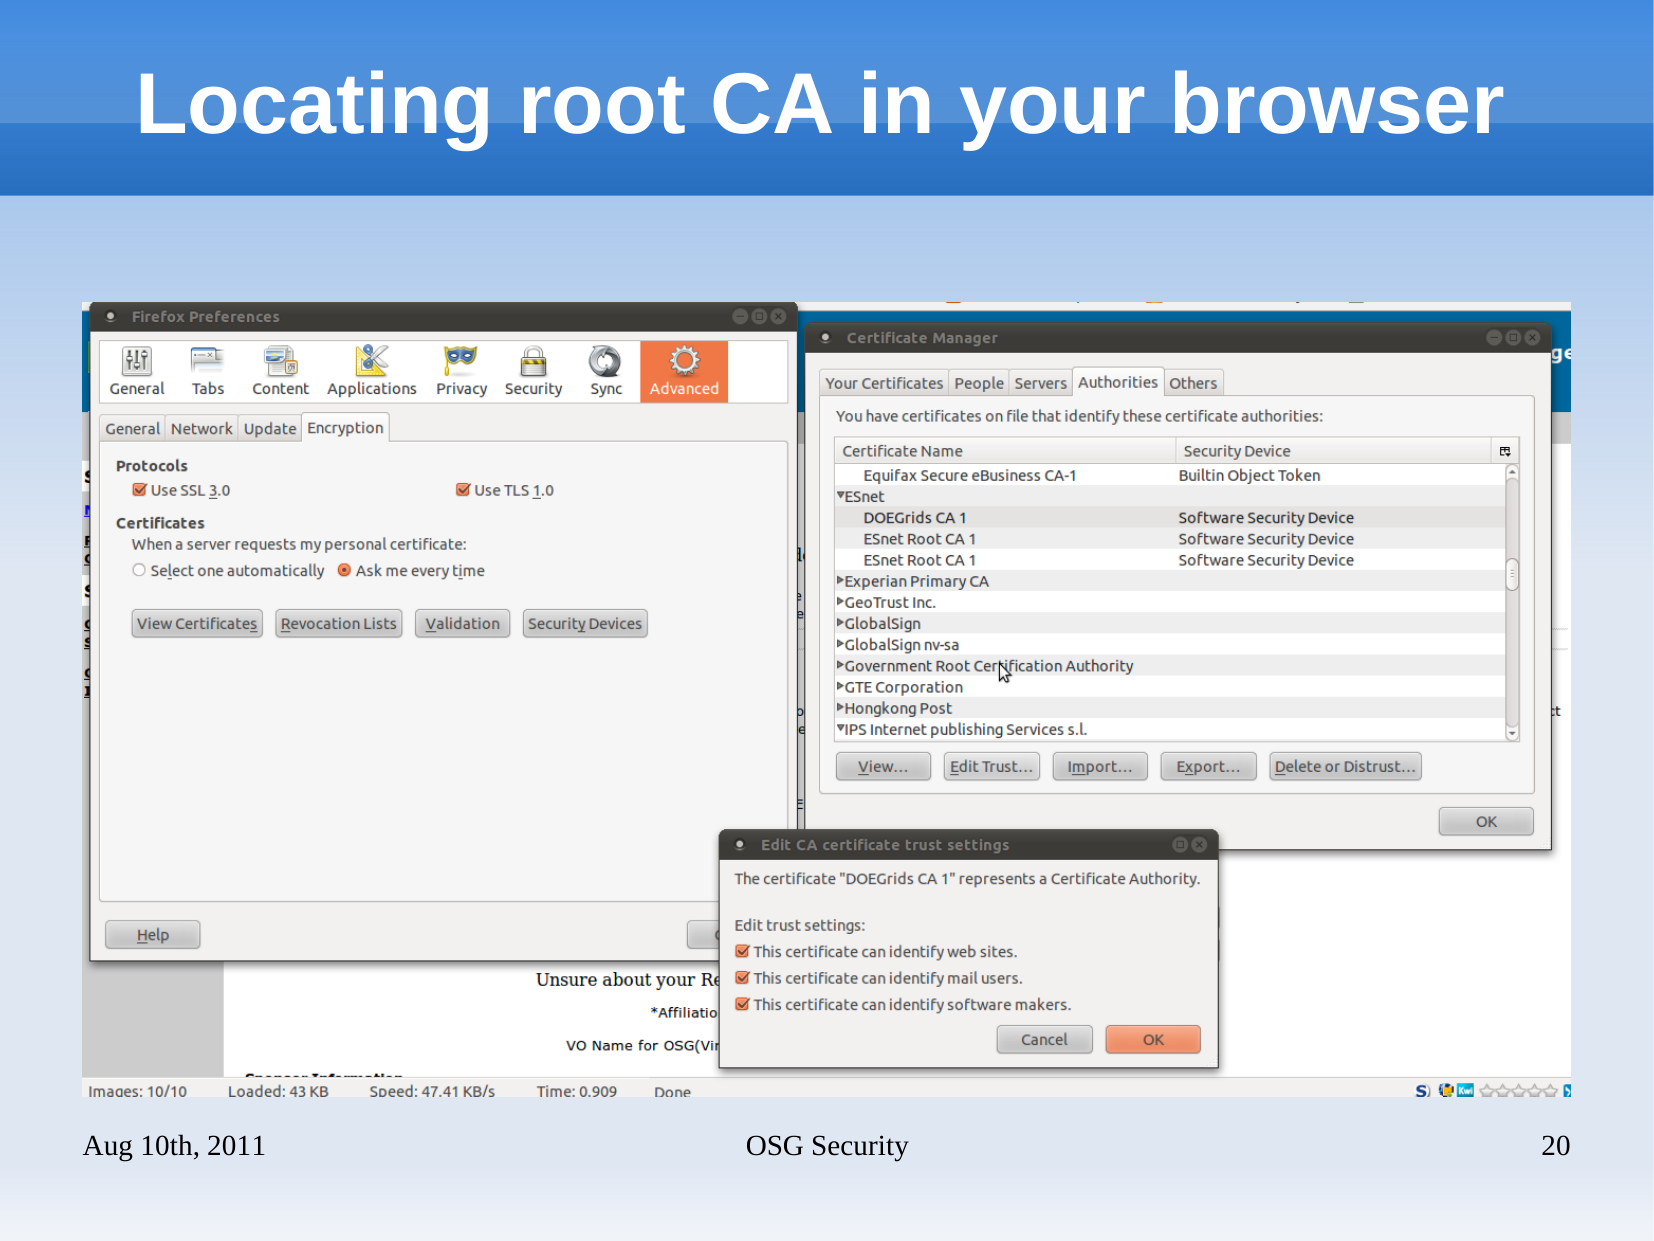

# Locating root CA in your browser
Aug 10th, 2011
OSG Security
20